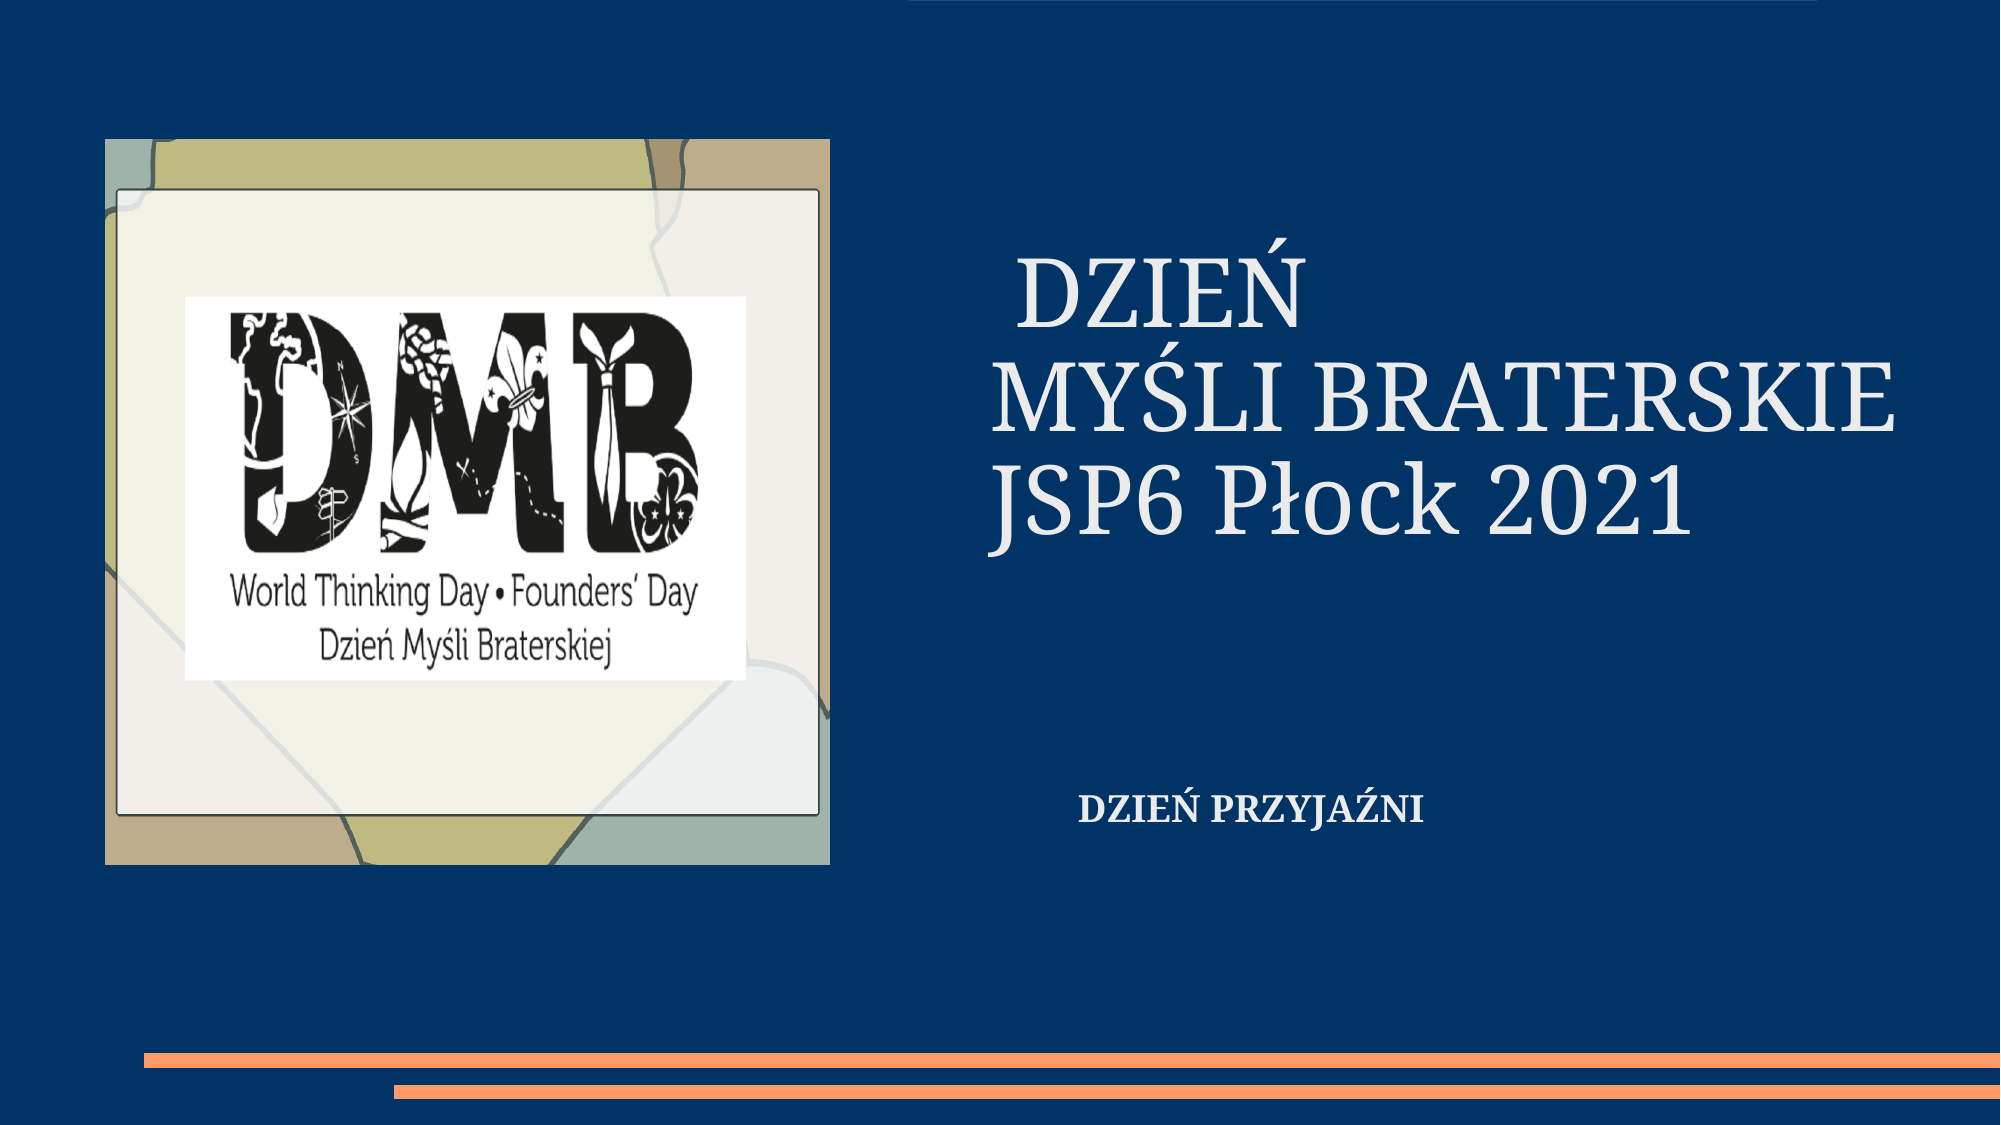

# DZIEŃ MYŚLI BRATERSKIEJSP6 Płock 2021
         DZIEŃ PRZYJAŹNI